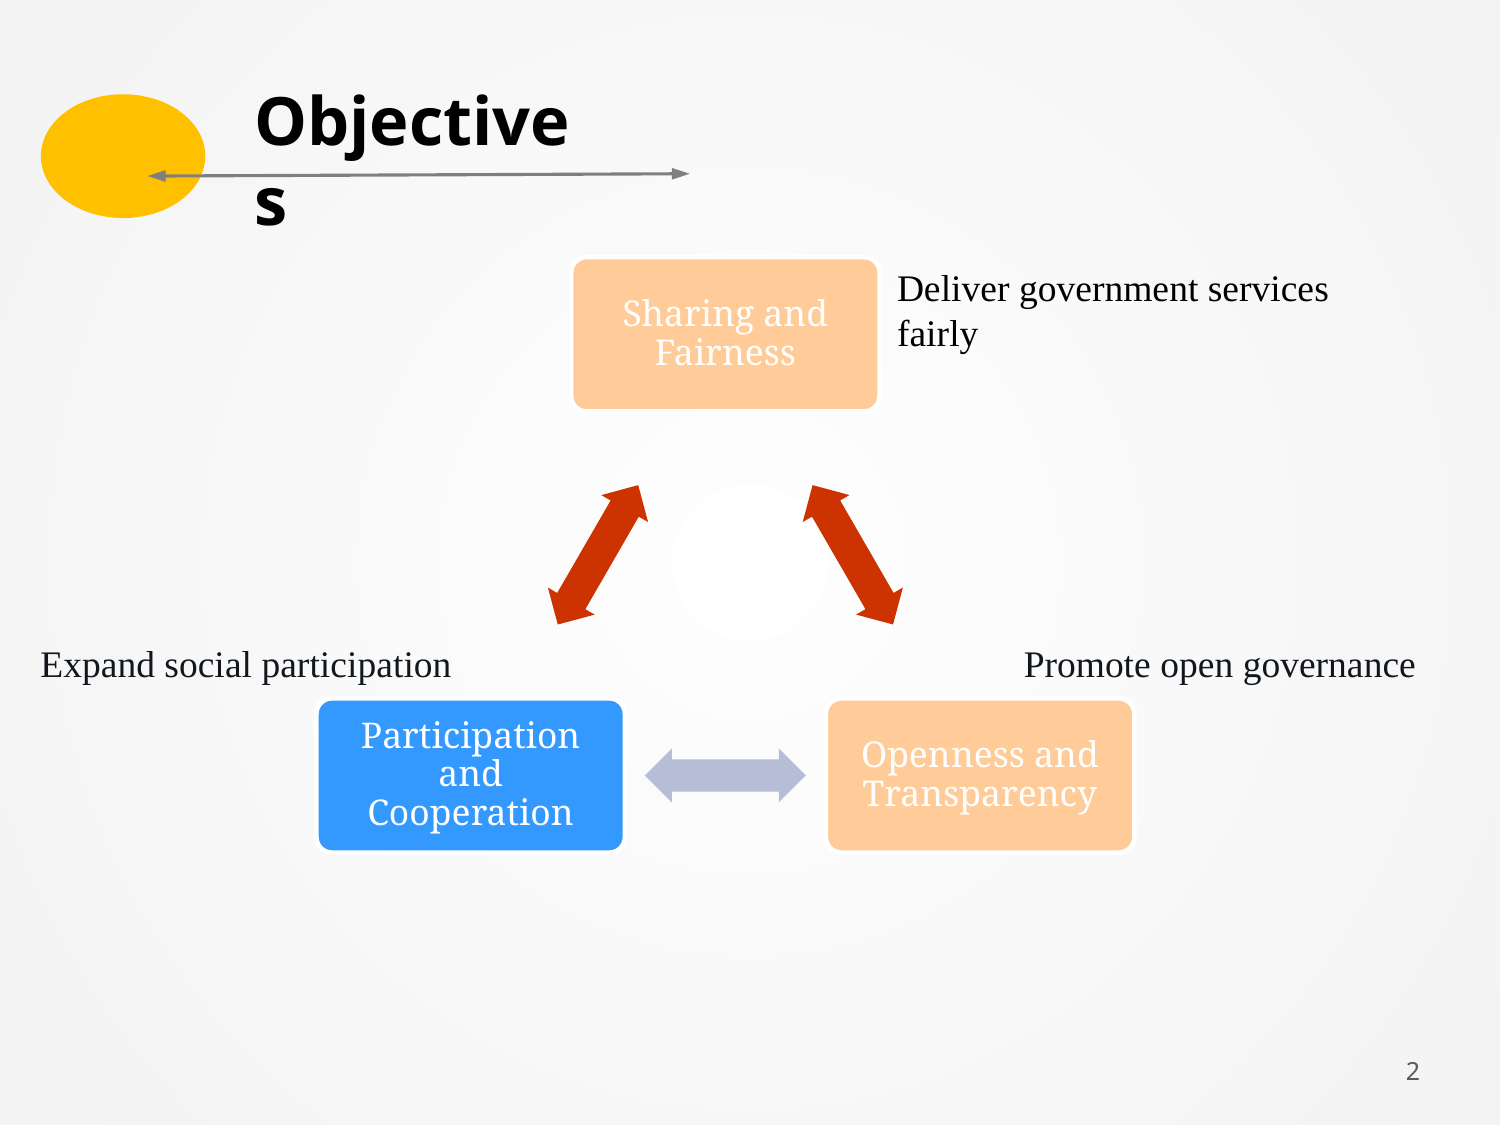

Objectives
Deliver government services fairly
Sharing and Fairness
Participation and Cooperation
Openness and Transparency
Expand social participation
Promote open governance